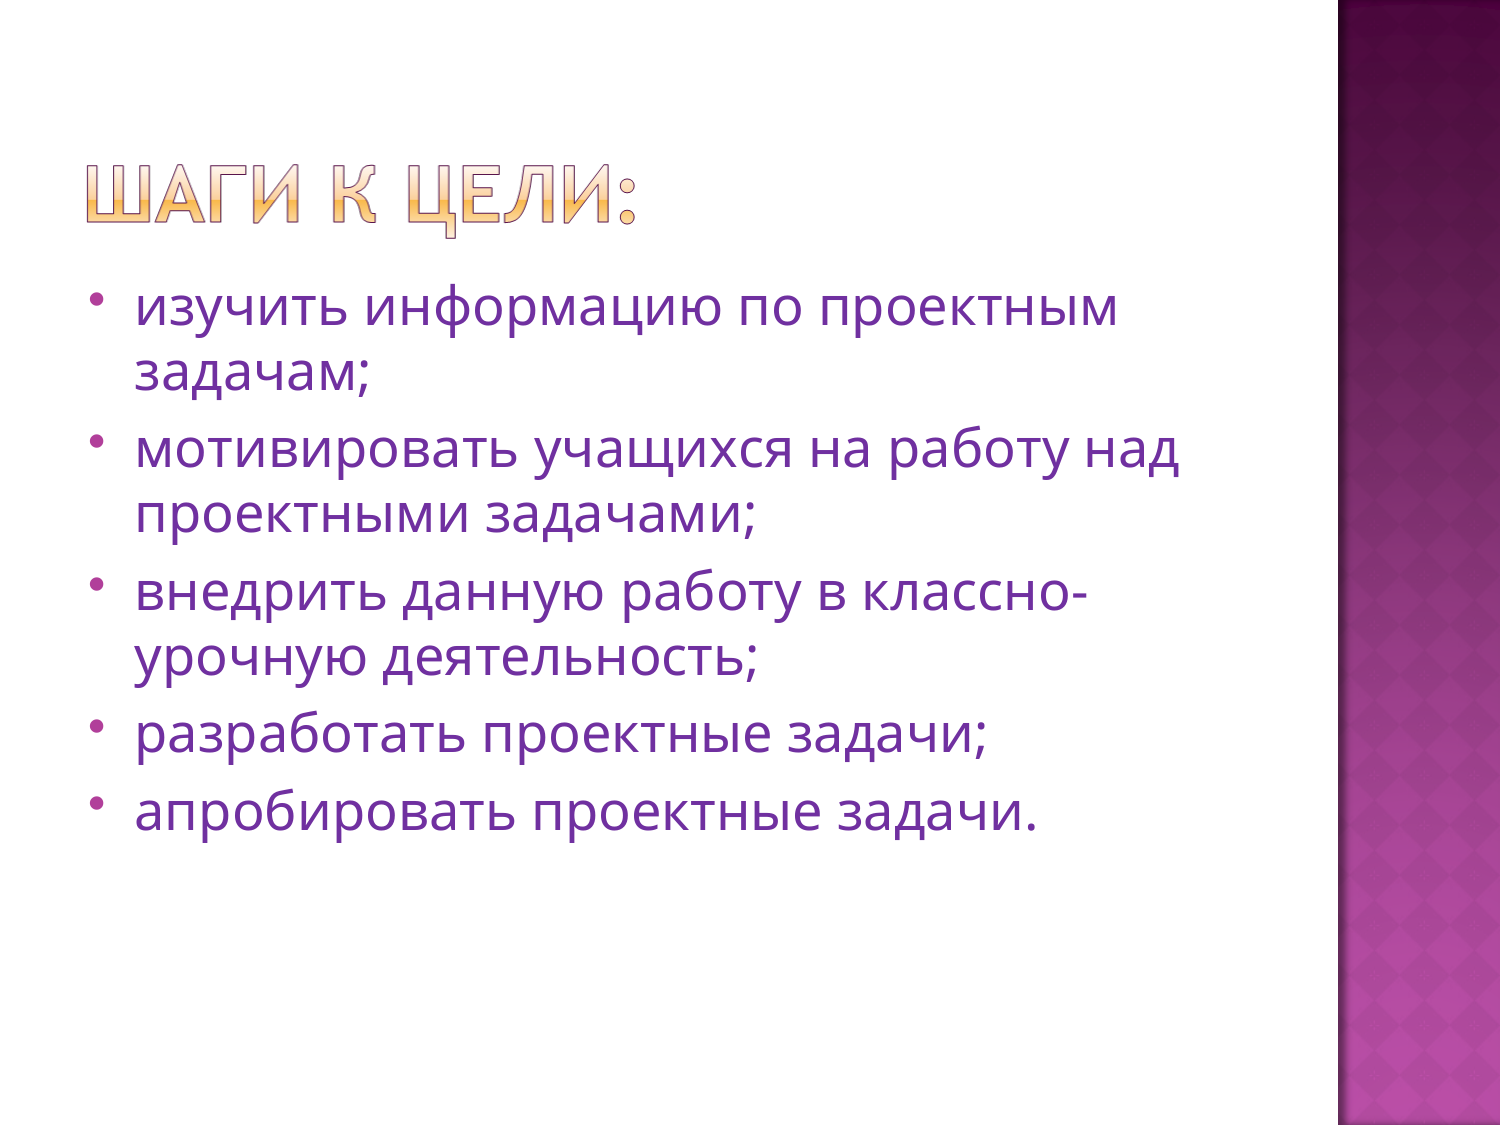

изучить информацию по проектным задачам;
мотивировать учащихся на работу над проектными задачами;
внедрить данную работу в классно-урочную деятельность;
разработать проектные задачи;
апробировать проектные задачи.